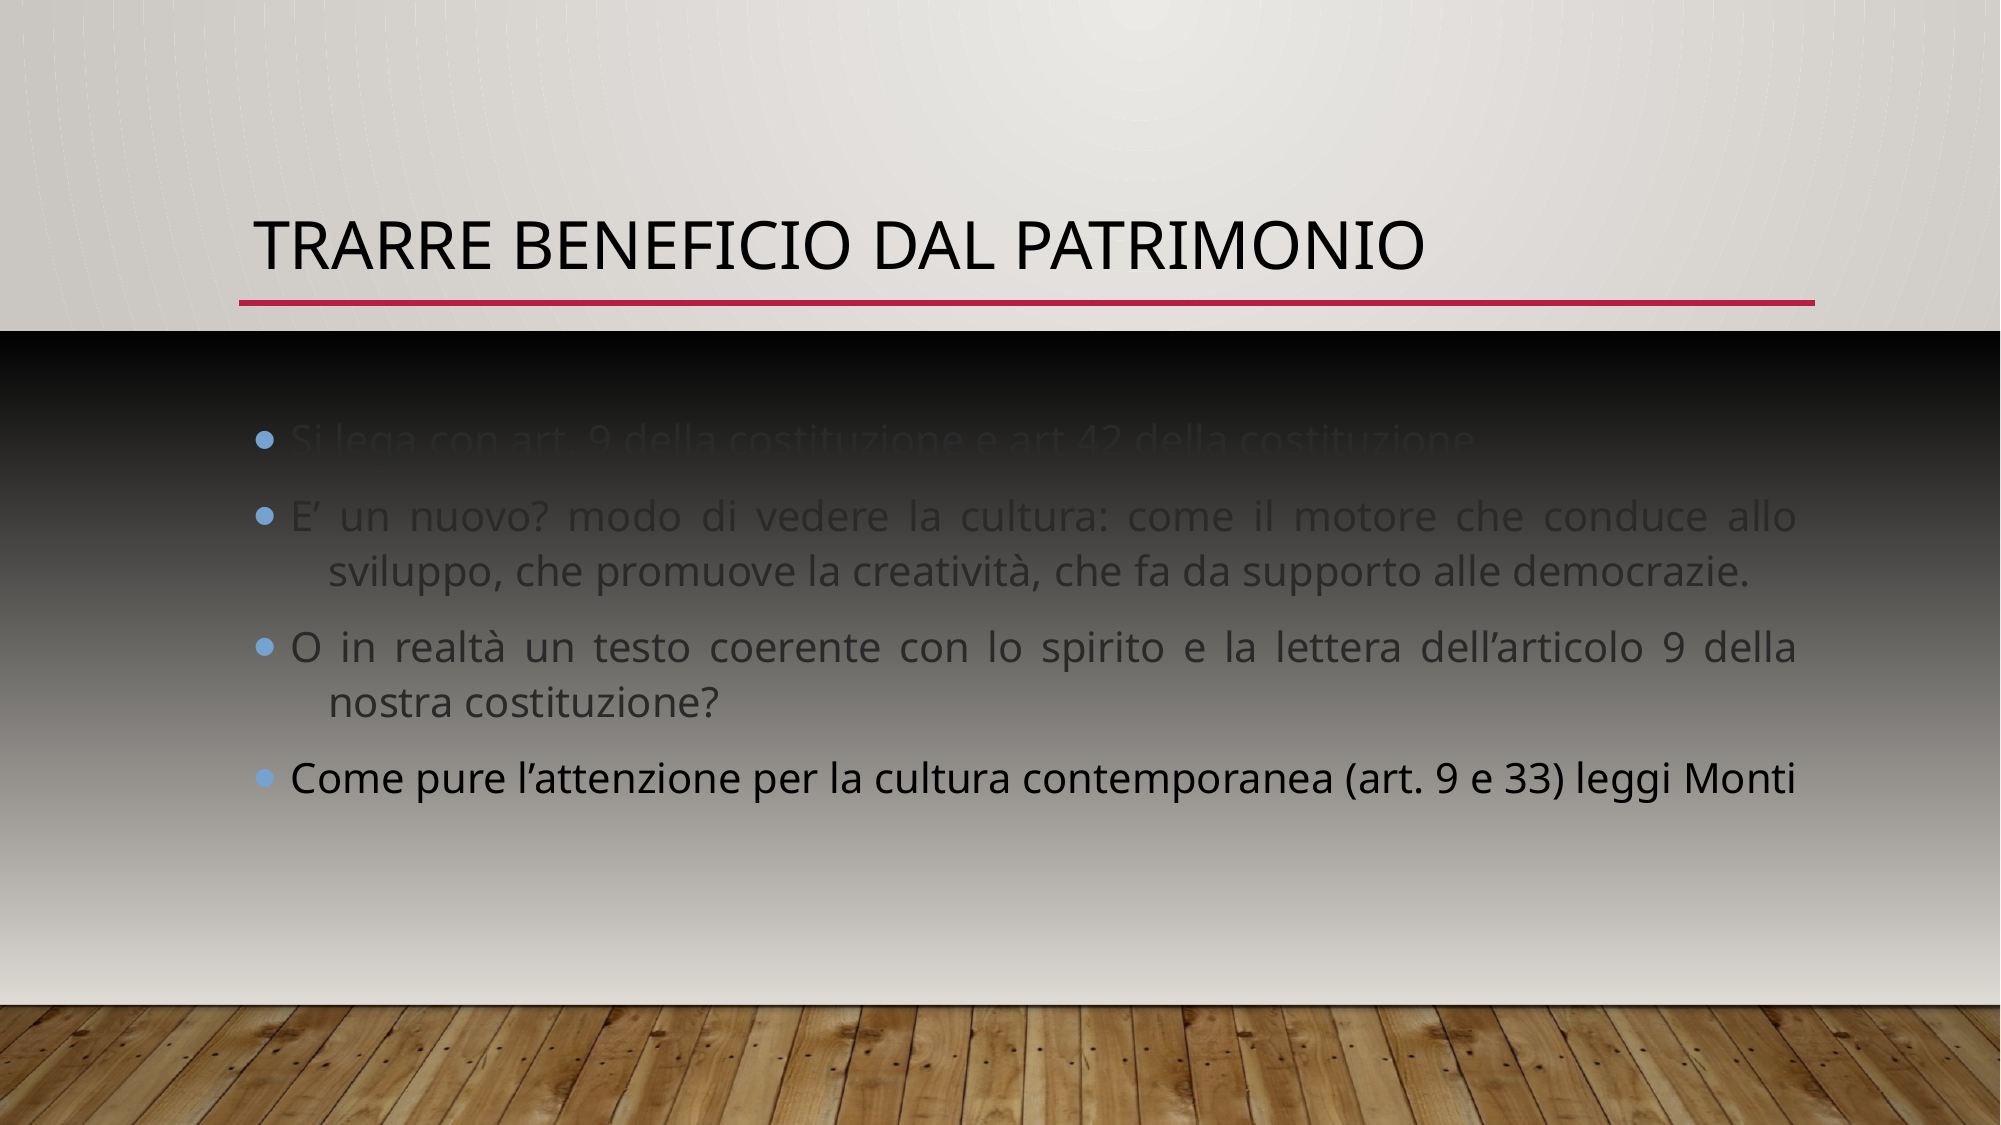

# Trarre beneficio dal patrimonio
Si lega con art. 9 della costituzione e art 42 della costituzione
E’ un nuovo? modo di vedere la cultura: come il motore che conduce allo sviluppo, che promuove la creatività, che fa da supporto alle democrazie.
O in realtà un testo coerente con lo spirito e la lettera dell’articolo 9 della nostra costituzione?
Come pure l’attenzione per la cultura contemporanea (art. 9 e 33) leggi Monti